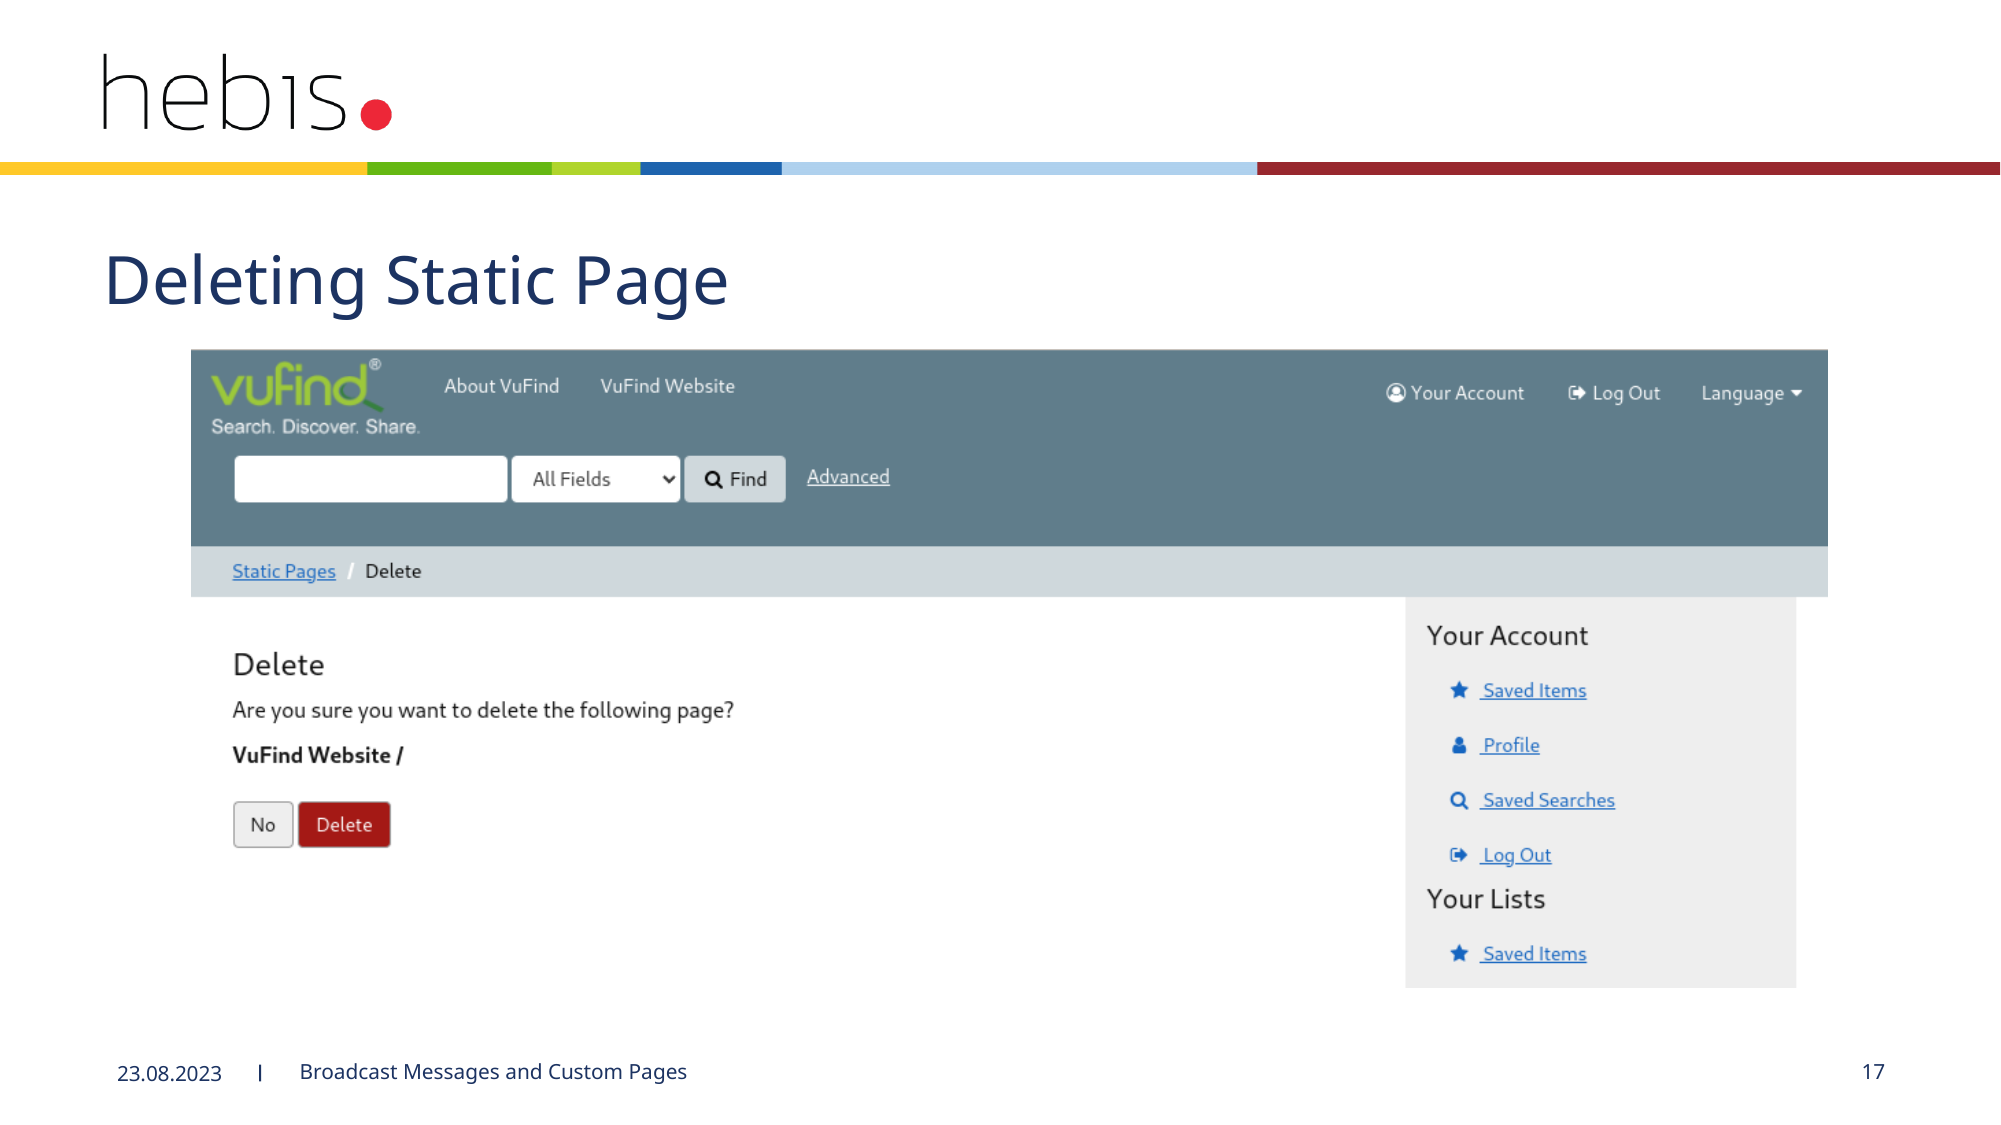

# Deleting Static Page
23.08.2023
Broadcast Messages and Custom Pages
17